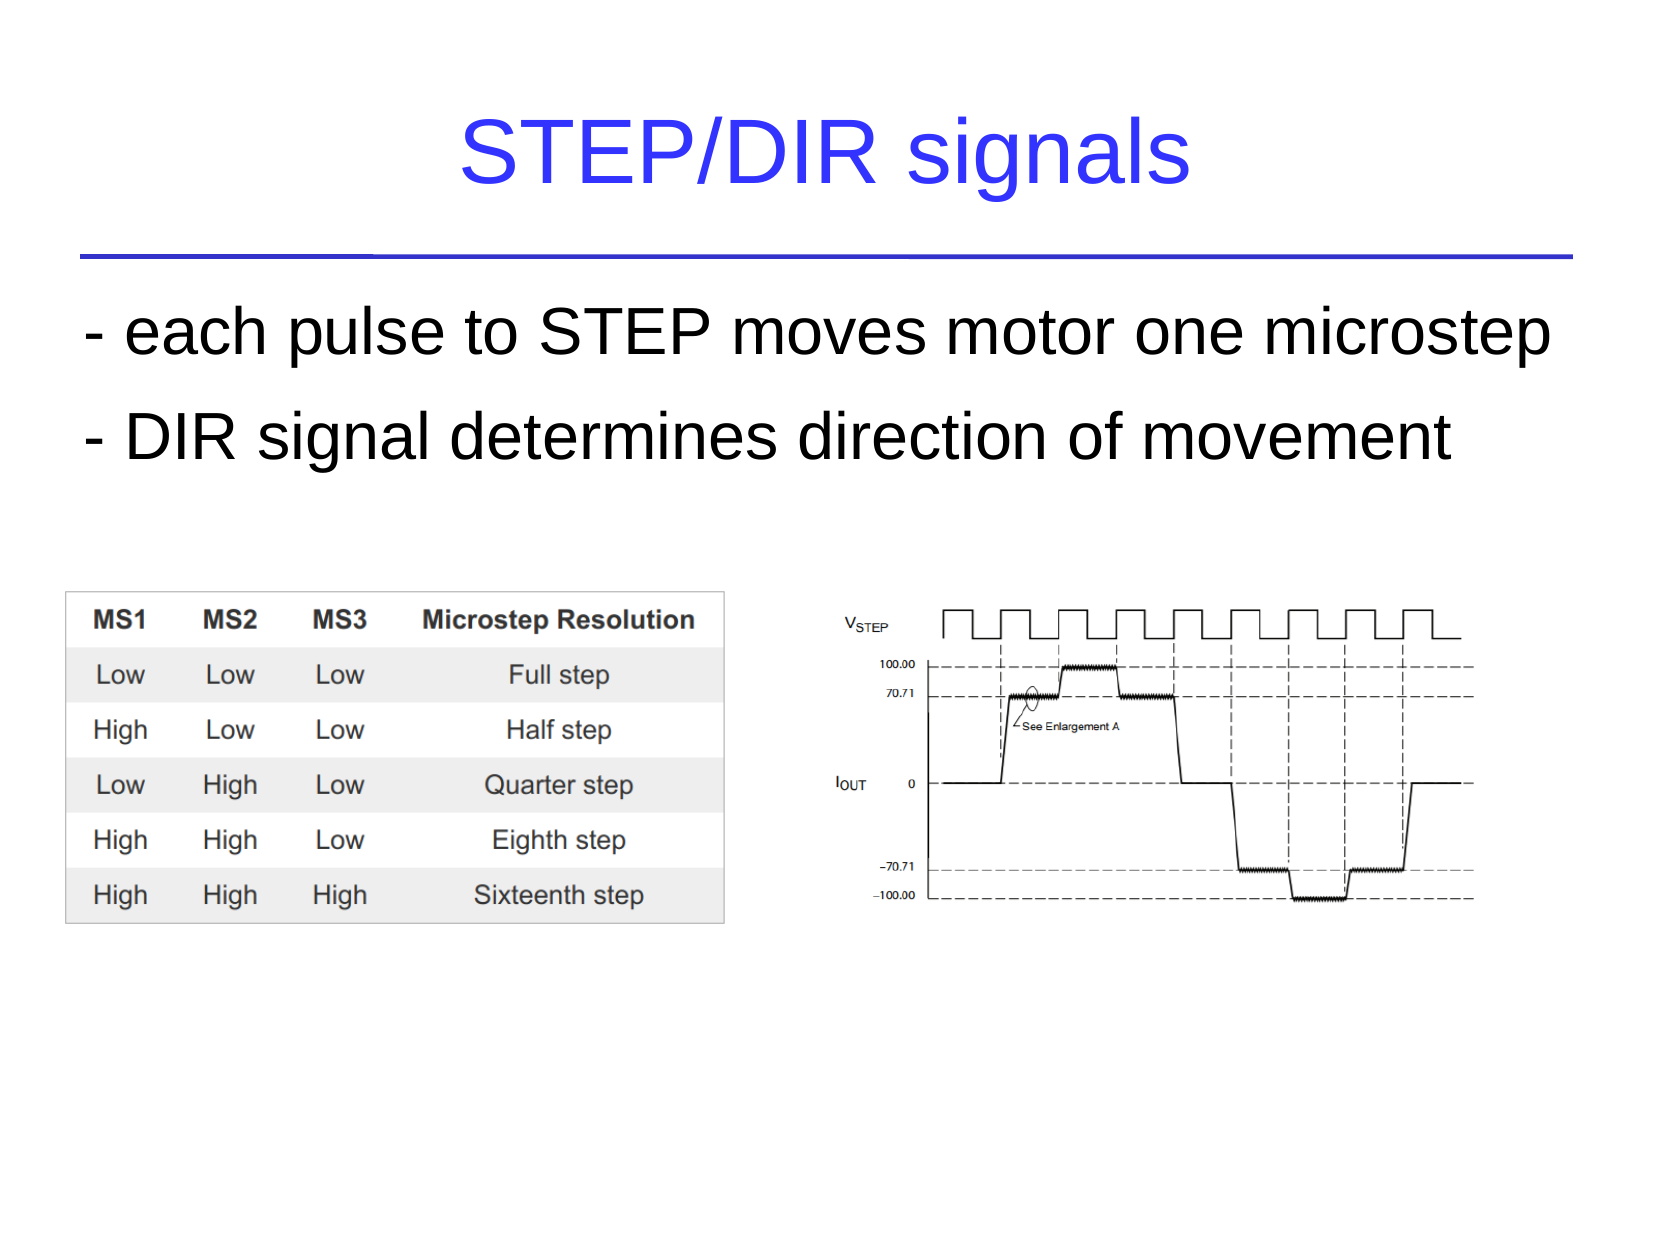

# STEP/DIR signals
- each pulse to STEP moves motor one microstep
- DIR signal determines direction of movement